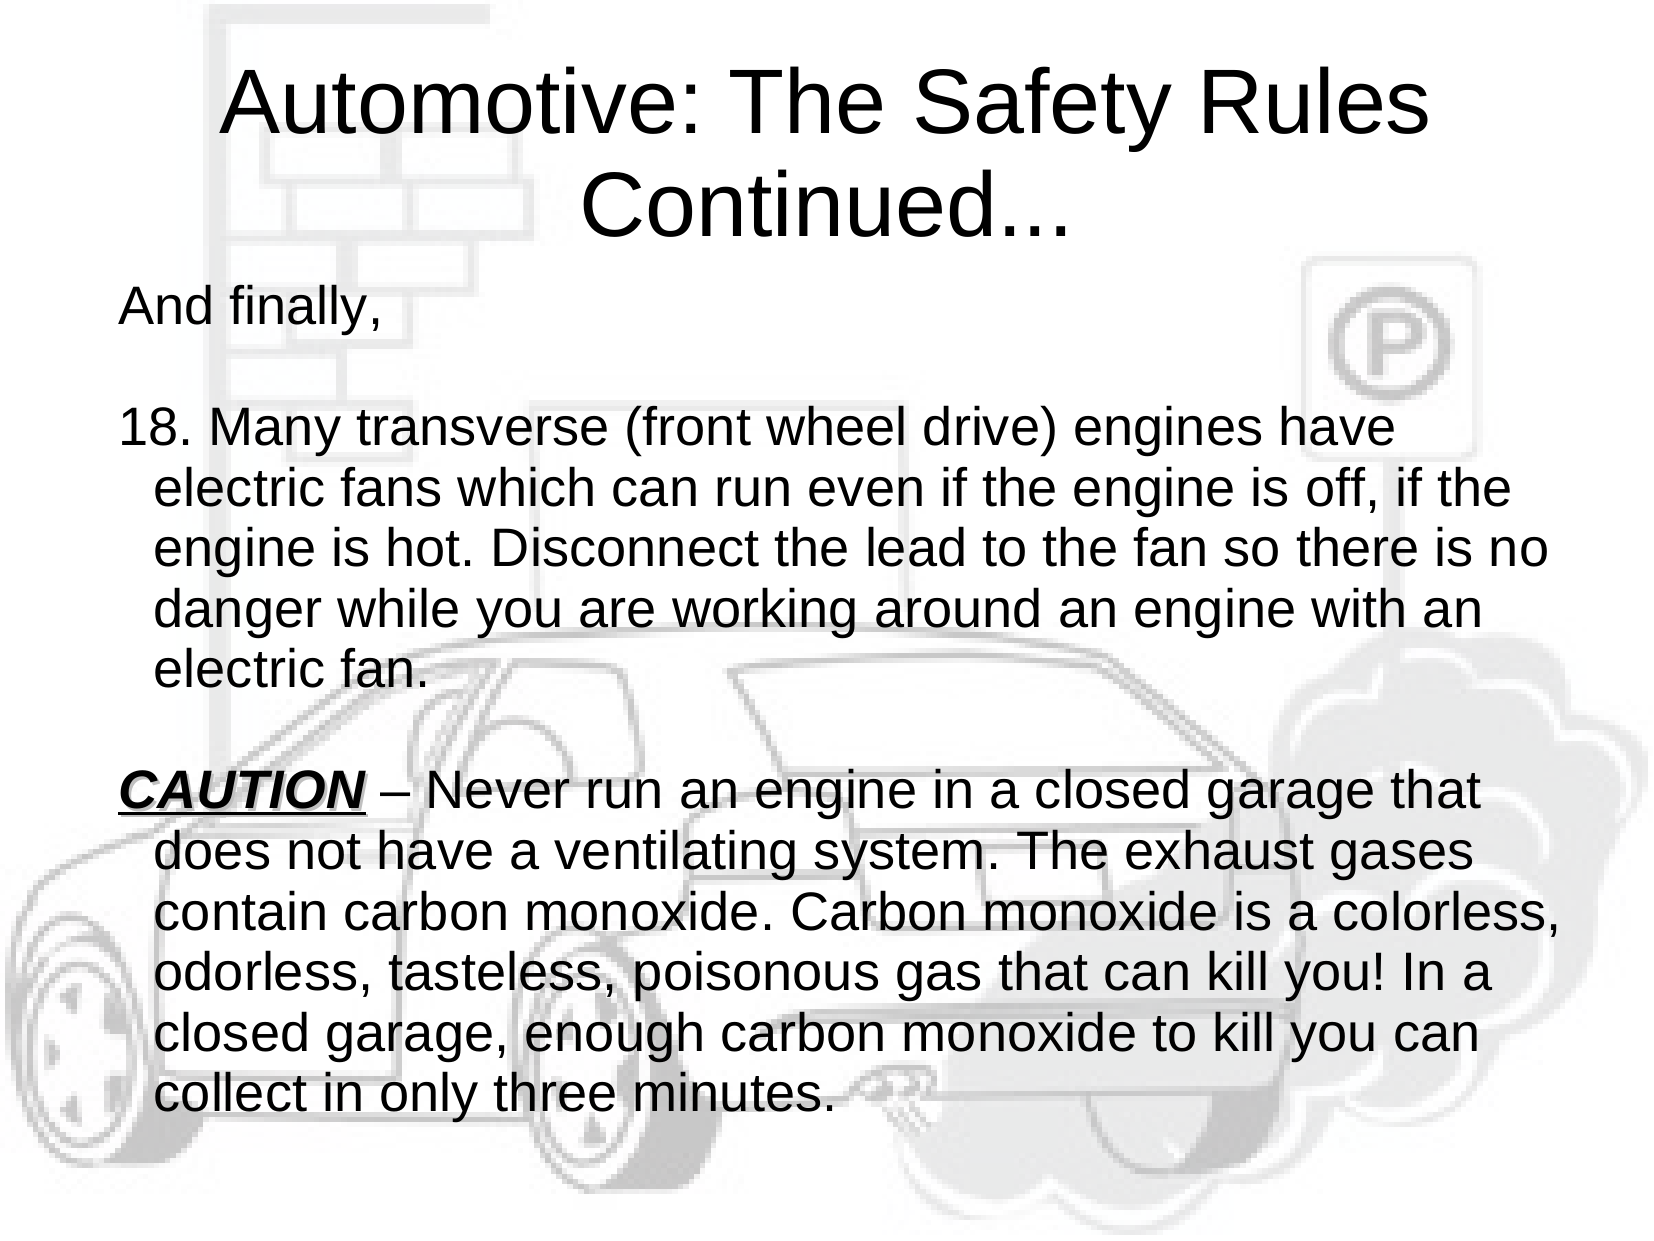

# Automotive: The Safety Rules Continued...
And finally,
18. Many transverse (front wheel drive) engines have electric fans which can run even if the engine is off, if the engine is hot. Disconnect the lead to the fan so there is no danger while you are working around an engine with an electric fan.
CAUTION – Never run an engine in a closed garage that does not have a ventilating system. The exhaust gases contain carbon monoxide. Carbon monoxide is a colorless, odorless, tasteless, poisonous gas that can kill you! In a closed garage, enough carbon monoxide to kill you can collect in only three minutes.